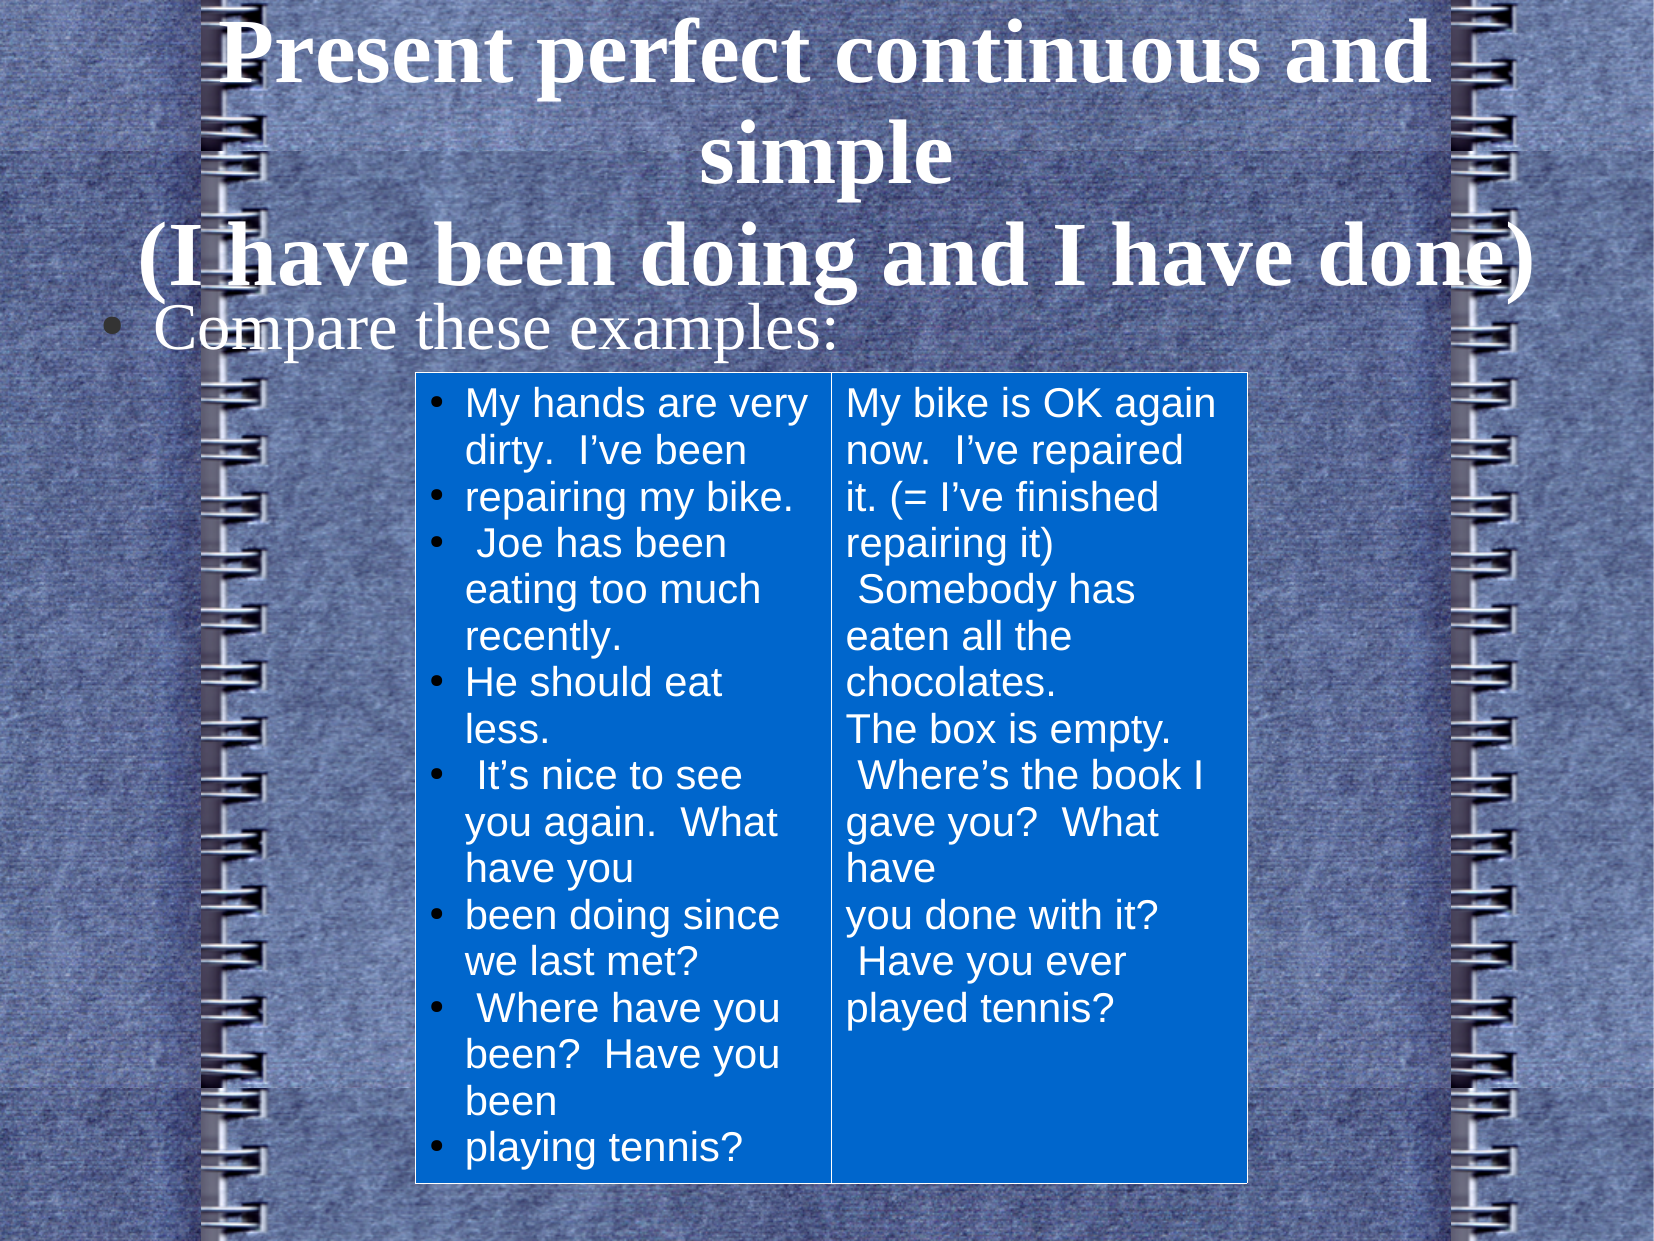

# Present perfect continuous and simple (I have been doing and I have done)
Compare these examples:
| My hands are very dirty. I’ve been repairing my bike. Joe has been eating too much recently. He should eat less. It’s nice to see you again. What have you been doing since we last met? Where have you been? Have you been playing tennis? | My bike is OK again now. I’ve repaired it. (= I’ve finished repairing it) Somebody has eaten all the chocolates. The box is empty. Where’s the book I gave you? What have you done with it? Have you ever played tennis? |
| --- | --- |